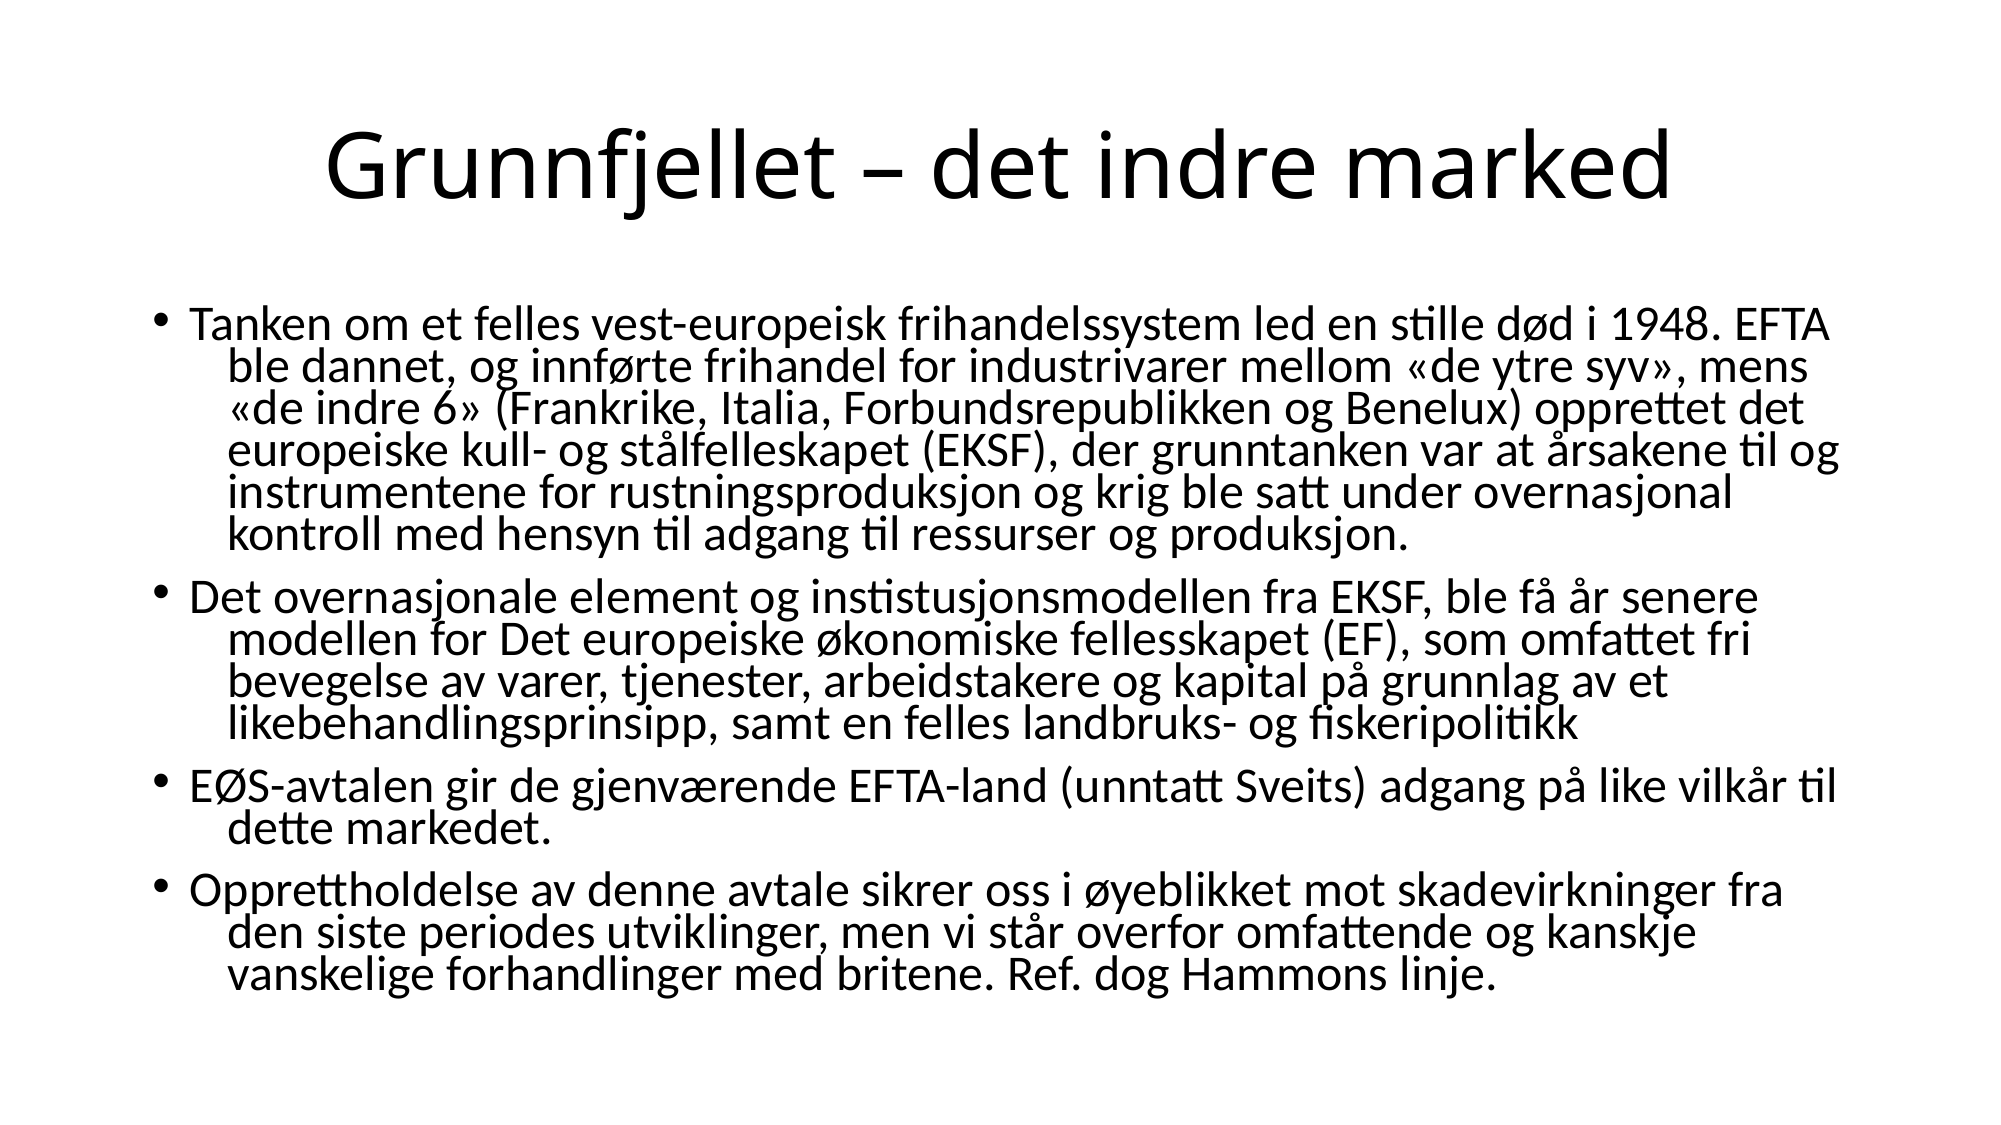

# Grunnfjellet – det indre marked
Tanken om et felles vest-europeisk frihandelssystem led en stille død i 1948. EFTA ble dannet, og innførte frihandel for industrivarer mellom «de ytre syv», mens «de indre 6» (Frankrike, Italia, Forbundsrepublikken og Benelux) opprettet det europeiske kull- og stålfelleskapet (EKSF), der grunntanken var at årsakene til og instrumentene for rustningsproduksjon og krig ble satt under overnasjonal kontroll med hensyn til adgang til ressurser og produksjon.
Det overnasjonale element og instistusjonsmodellen fra EKSF, ble få år senere modellen for Det europeiske økonomiske fellesskapet (EF), som omfattet fri bevegelse av varer, tjenester, arbeidstakere og kapital på grunnlag av et likebehandlingsprinsipp, samt en felles landbruks- og fiskeripolitikk
EØS-avtalen gir de gjenværende EFTA-land (unntatt Sveits) adgang på like vilkår til dette markedet.
Opprettholdelse av denne avtale sikrer oss i øyeblikket mot skadevirkninger fra den siste periodes utviklinger, men vi står overfor omfattende og kanskje vanskelige forhandlinger med britene. Ref. dog Hammons linje.